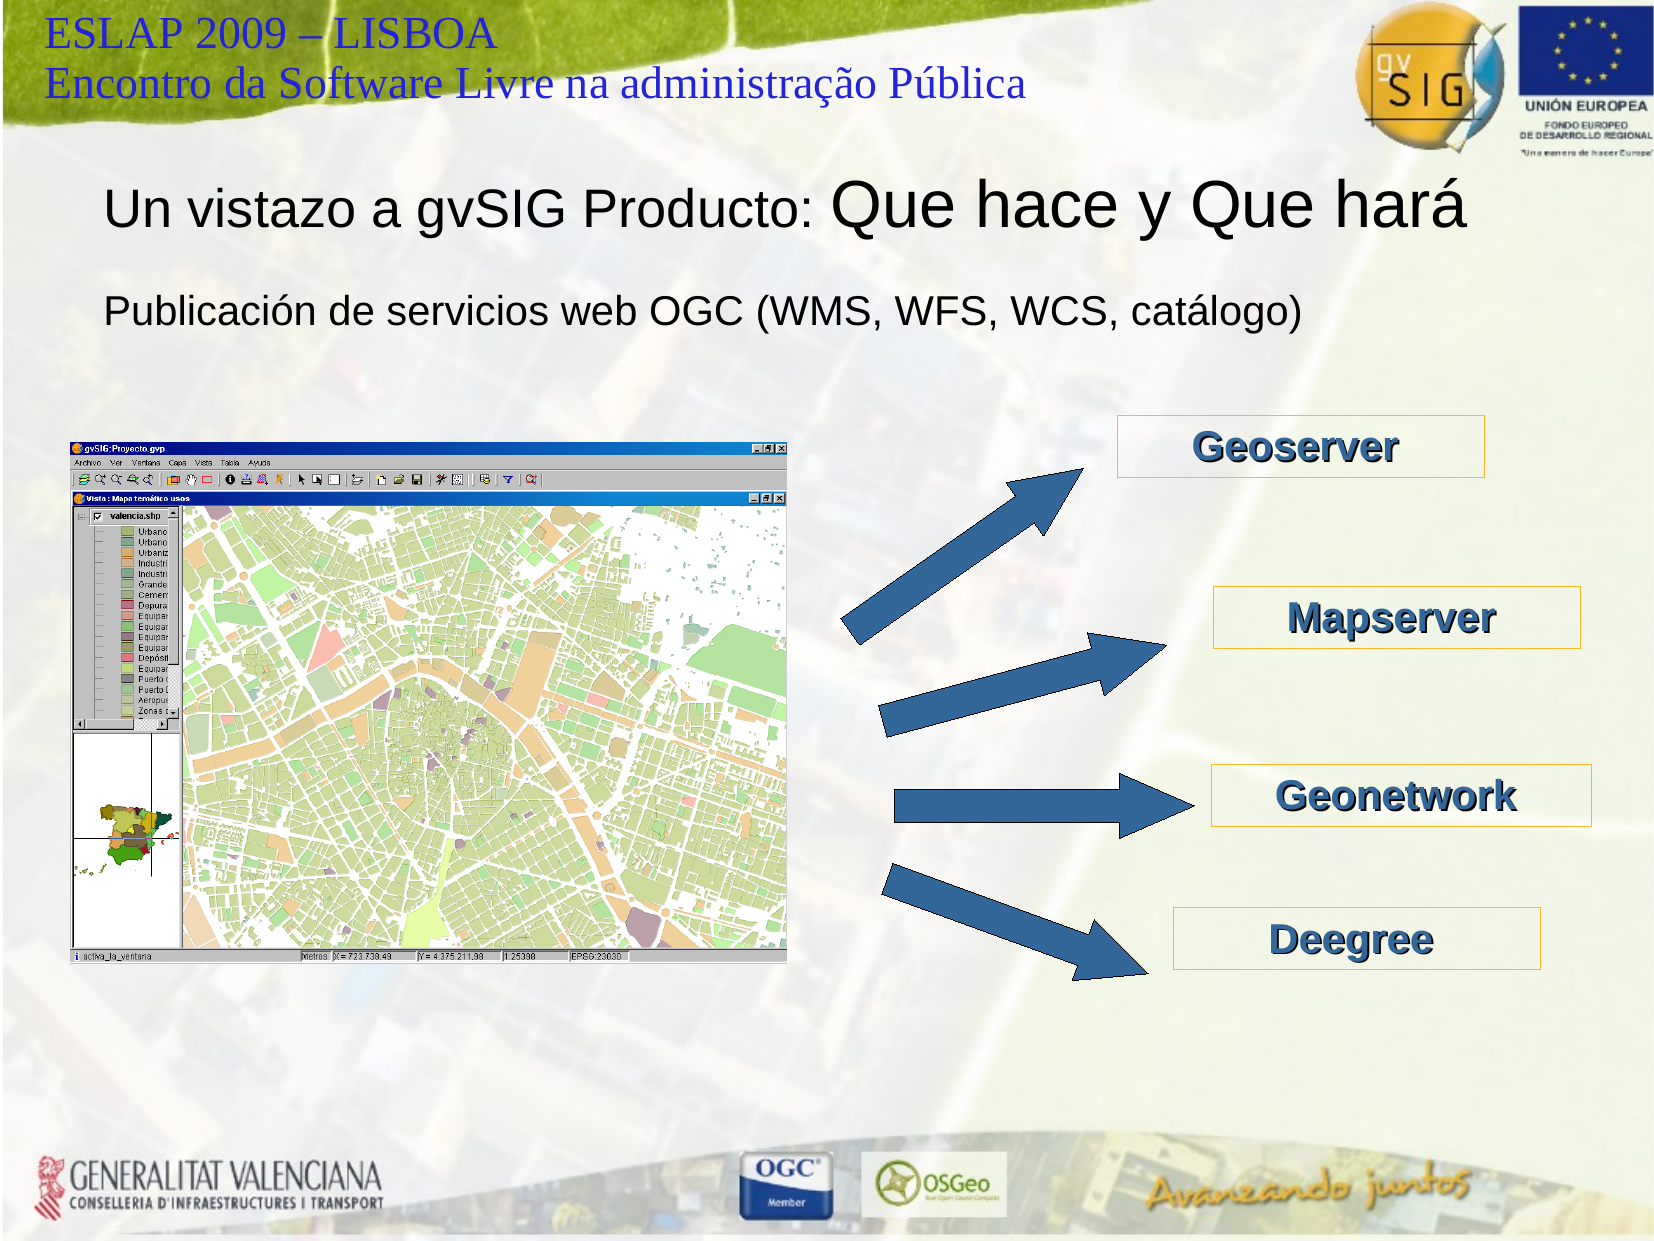

Un vistazo a gvSIG Producto: Que hace y Que hará
Publicación de servicios web OGC (WMS, WFS, WCS, catálogo)
Geoserver
Mapserver
Geonetwork
Deegree